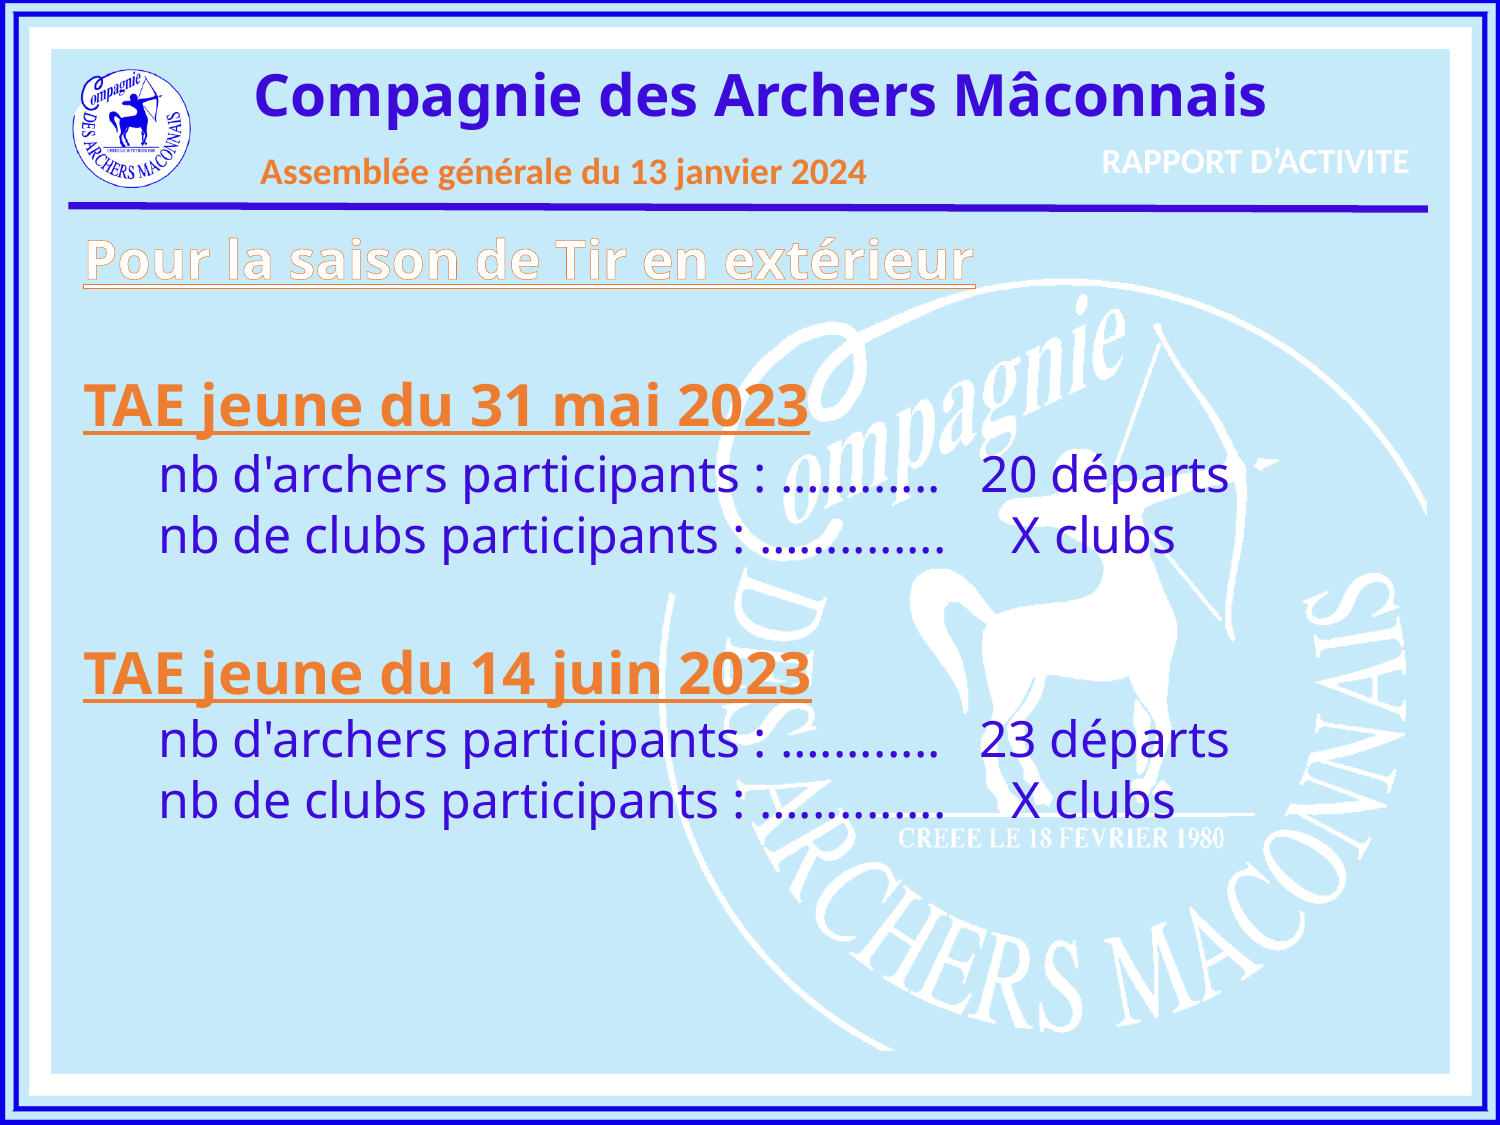

# Compagnie des Archers Mâconnais
RAPPORT D’ACTIVITE
 Assemblée générale du 13 janvier 2024
Pour la saison de Tir en extérieur
TAE jeune du 31 mai 2023
	nb d'archers participants : …......... 20 départs
	nb de clubs participants : …........... X clubs
TAE jeune du 14 juin 2023
	nb d'archers participants : …......... 23 départs
	nb de clubs participants : …........... X clubs